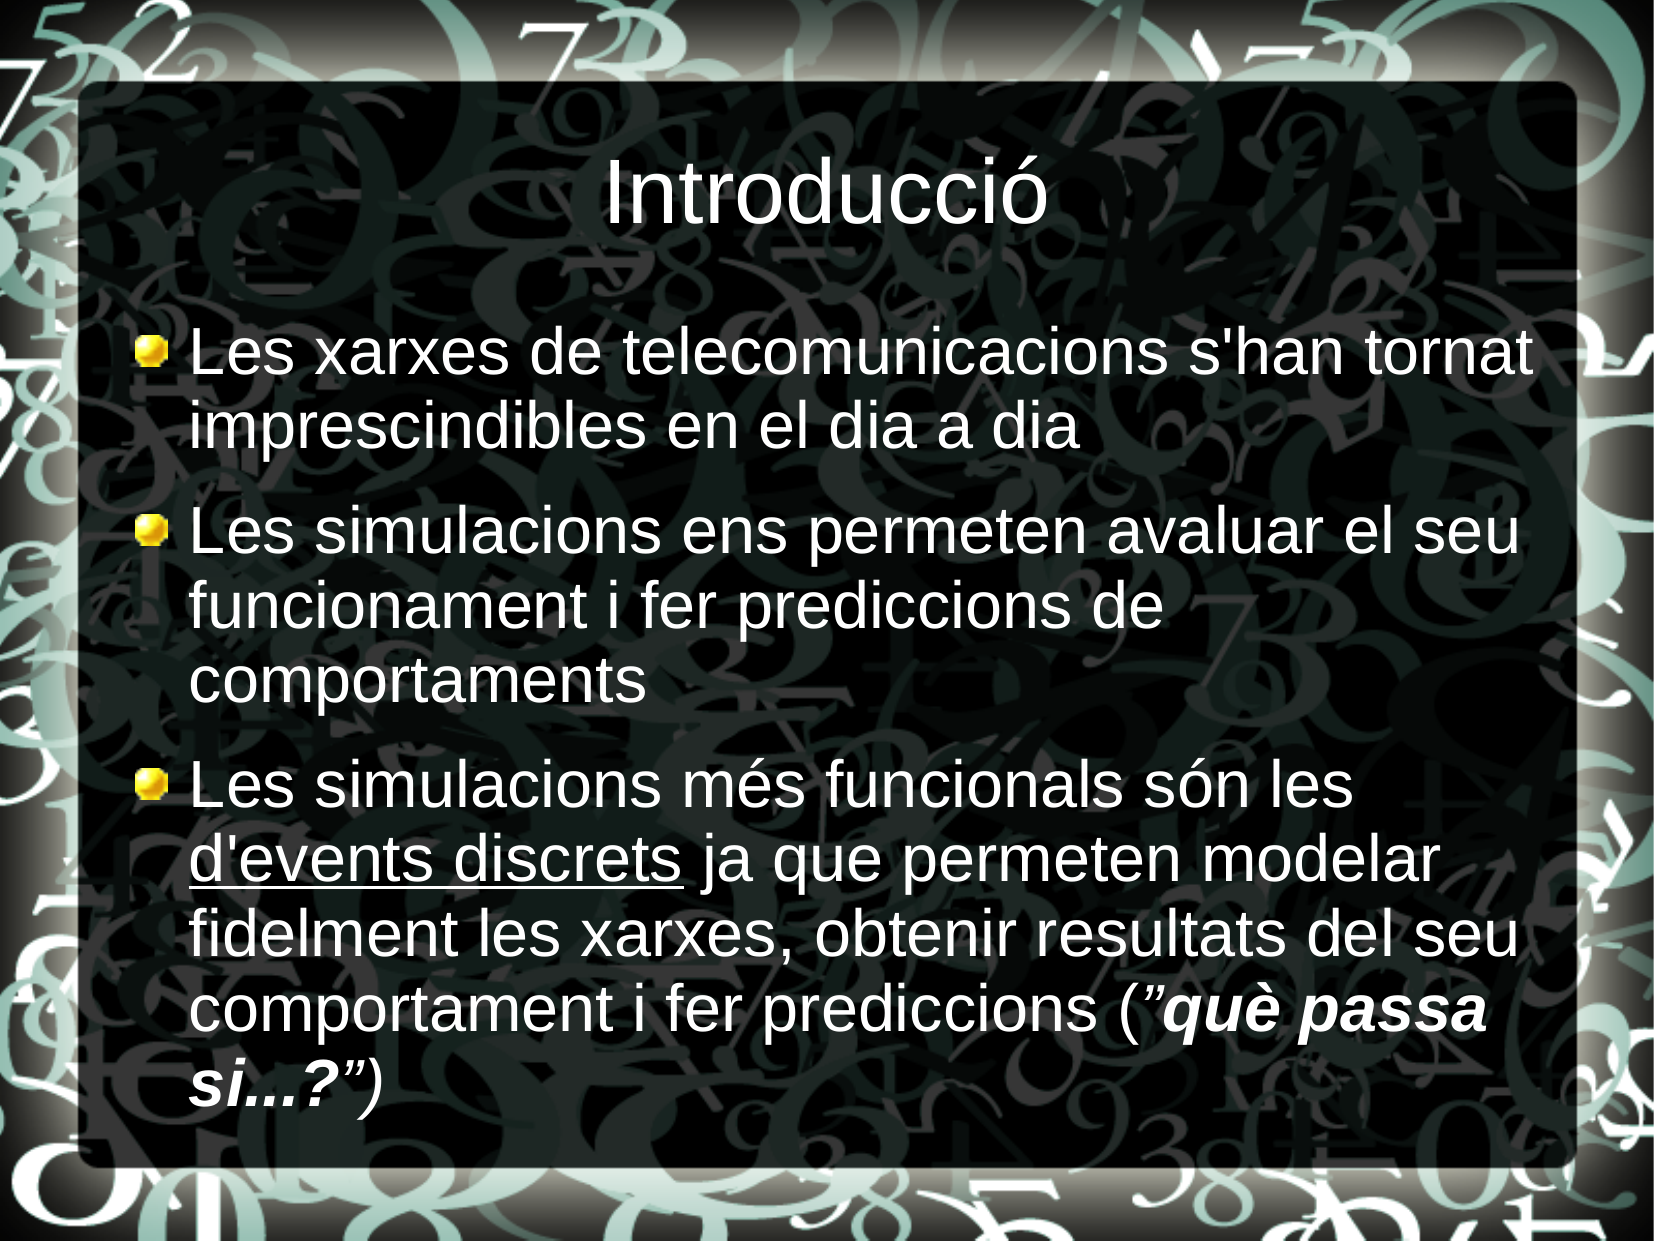

# Introducció
Les xarxes de telecomunicacions s'han tornat imprescindibles en el dia a dia
Les simulacions ens permeten avaluar el seu funcionament i fer prediccions de comportaments
Les simulacions més funcionals són les d'events discrets ja que permeten modelar fidelment les xarxes, obtenir resultats del seu comportament i fer prediccions (”què passa si...?”)